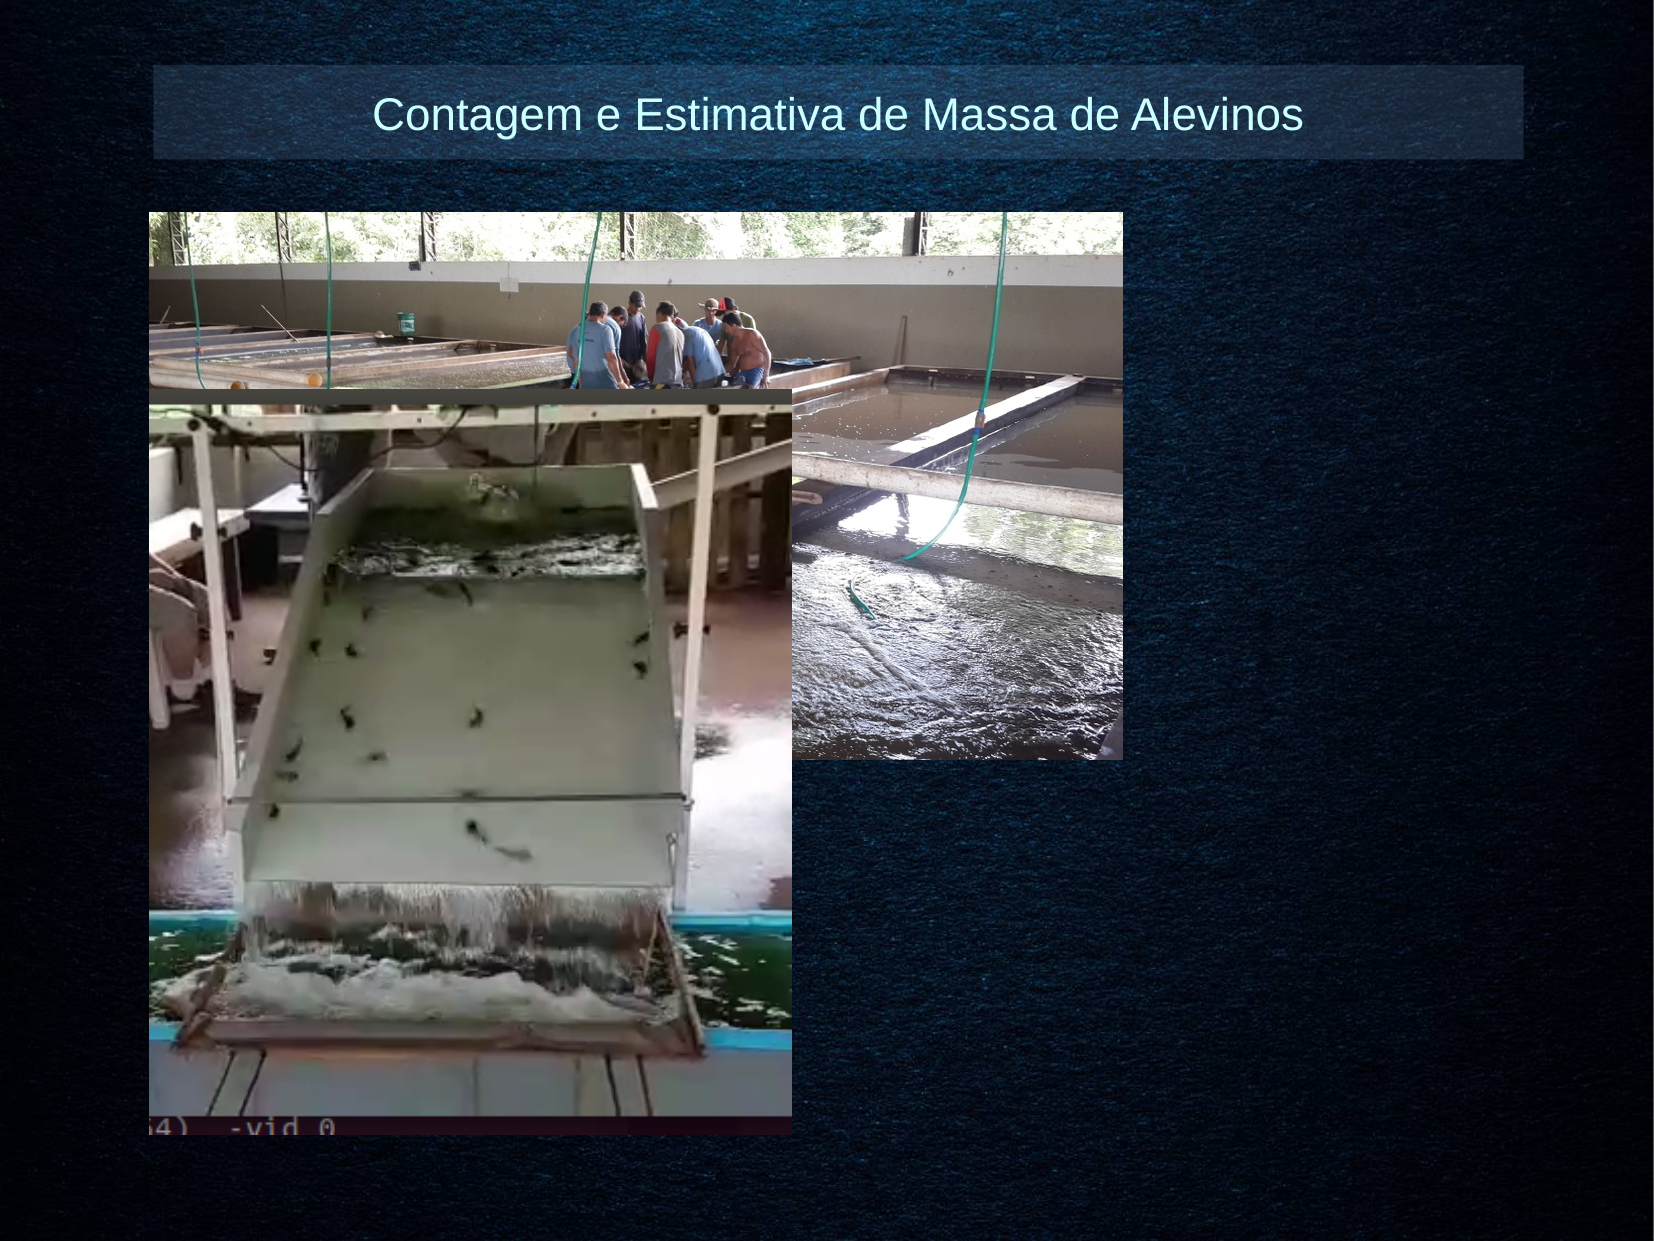

Contagem e Estimativa de Massa de Alevinos